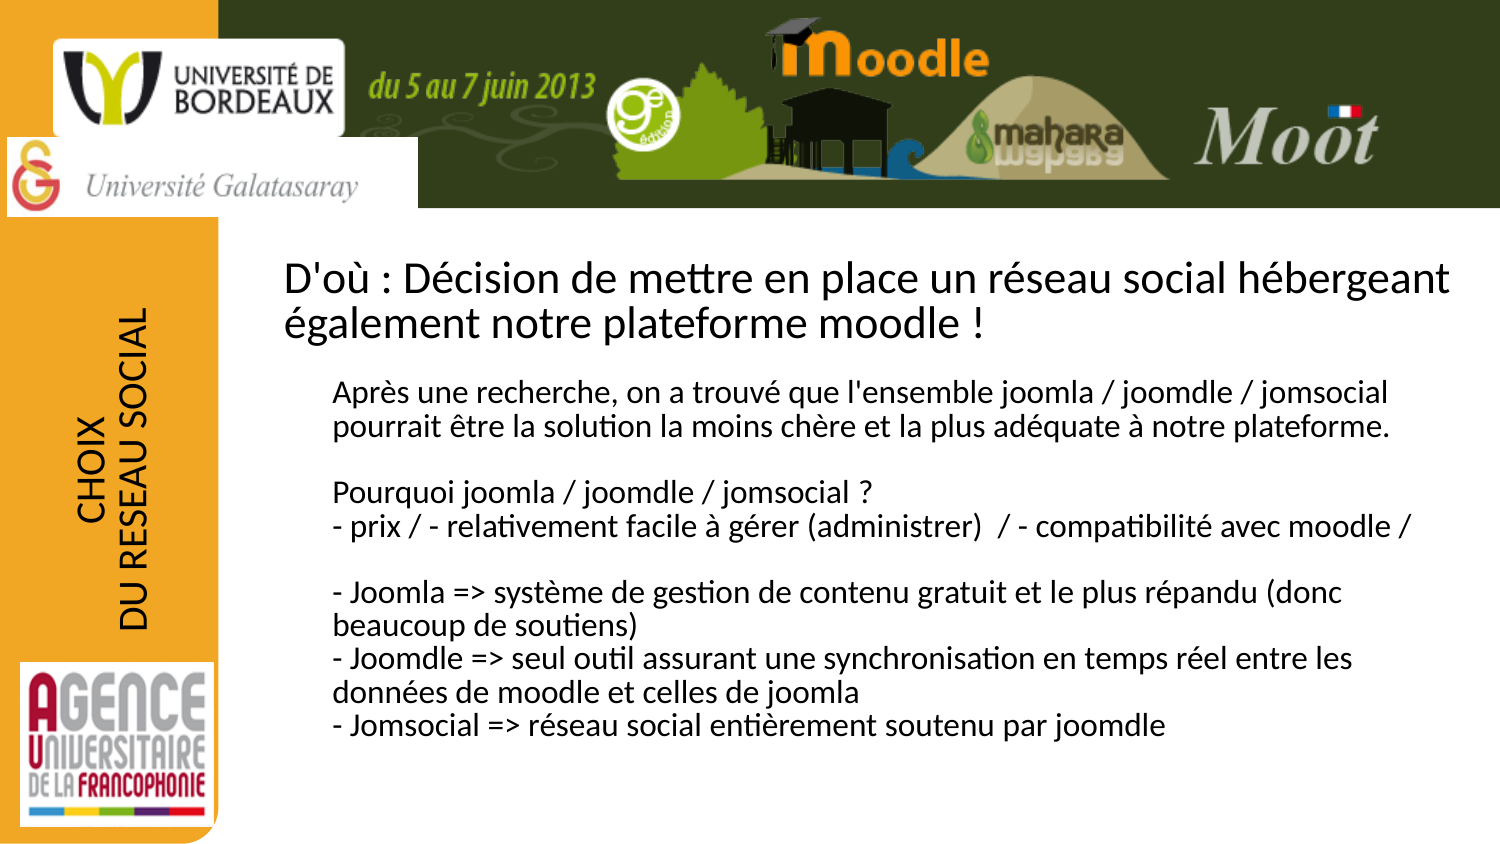

# D'où : Décision de mettre en place un réseau social hébergeant également notre plateforme moodle !
CHOIX
DU RESEAU SOCIAL
Après une recherche, on a trouvé que l'ensemble joomla / joomdle / jomsocial pourrait être la solution la moins chère et la plus adéquate à notre plateforme.
Pourquoi joomla / joomdle / jomsocial ?
- prix / - relativement facile à gérer (administrer) / - compatibilité avec moodle /
- Joomla => système de gestion de contenu gratuit et le plus répandu (donc beaucoup de soutiens)
- Joomdle => seul outil assurant une synchronisation en temps réel entre les données de moodle et celles de joomla
- Jomsocial => réseau social entièrement soutenu par joomdle